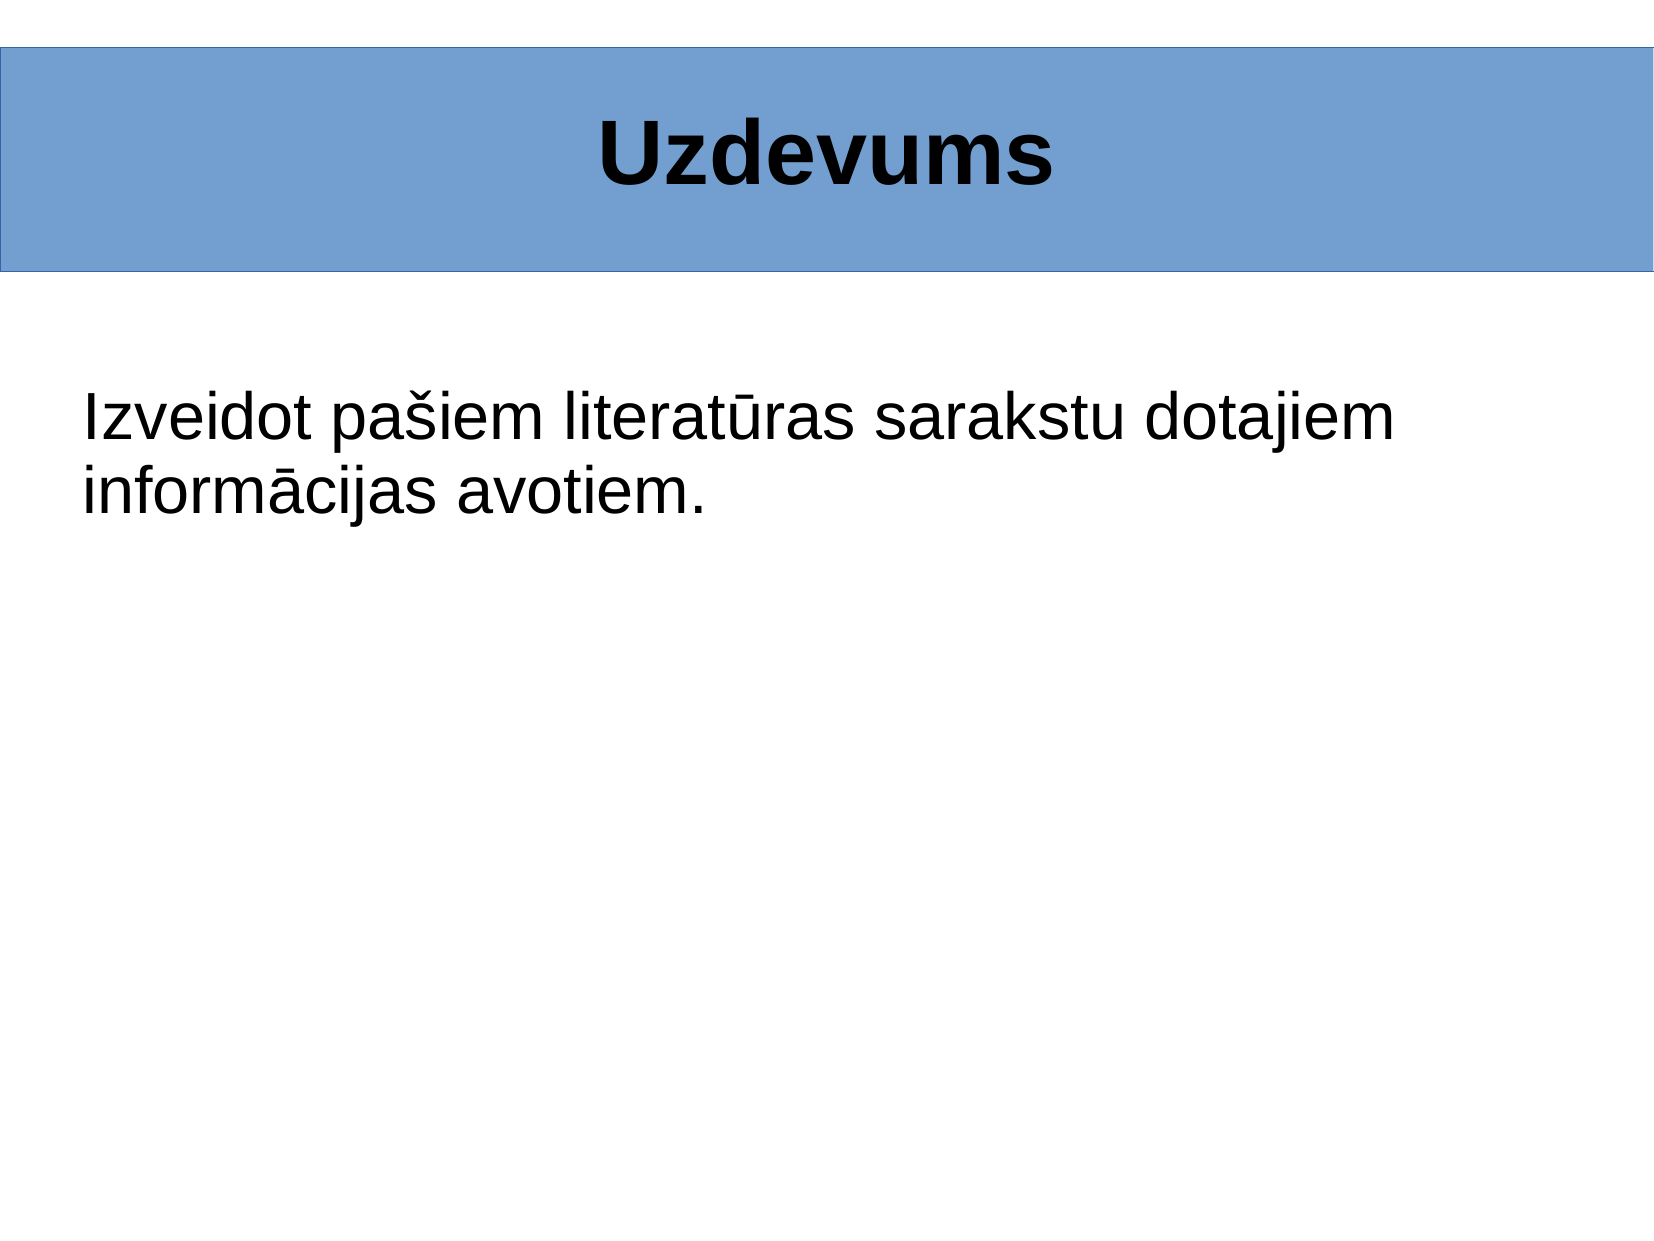

# Uzdevums
Izveidot pašiem literatūras sarakstu dotajiem informācijas avotiem.